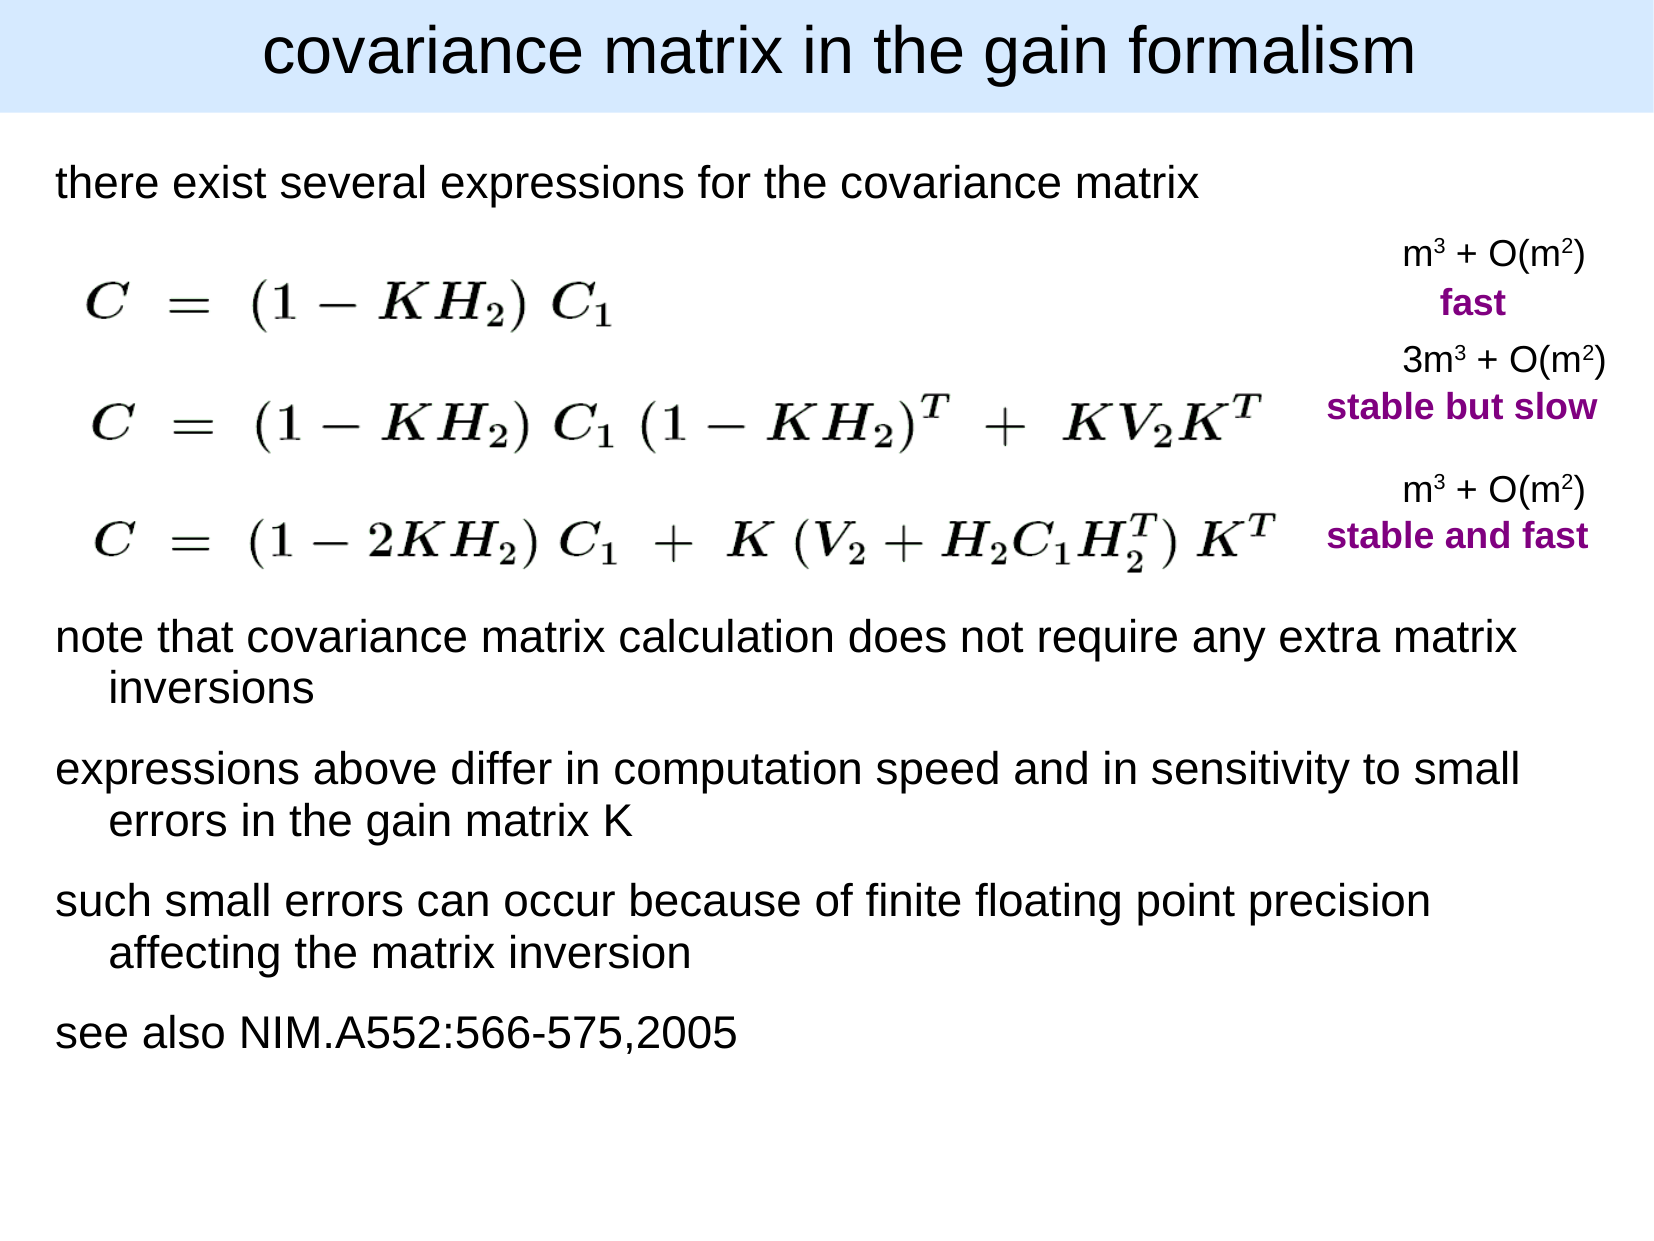

# covariance matrix in the gain formalism
there exist several expressions for the covariance matrix
m3 + O(m2)
fast
3m3 + O(m2)
stable but slow
m3 + O(m2)
stable and fast
note that covariance matrix calculation does not require any extra matrix inversions
expressions above differ in computation speed and in sensitivity to small errors in the gain matrix K
such small errors can occur because of finite floating point precision affecting the matrix inversion
see also NIM.A552:566-575,2005